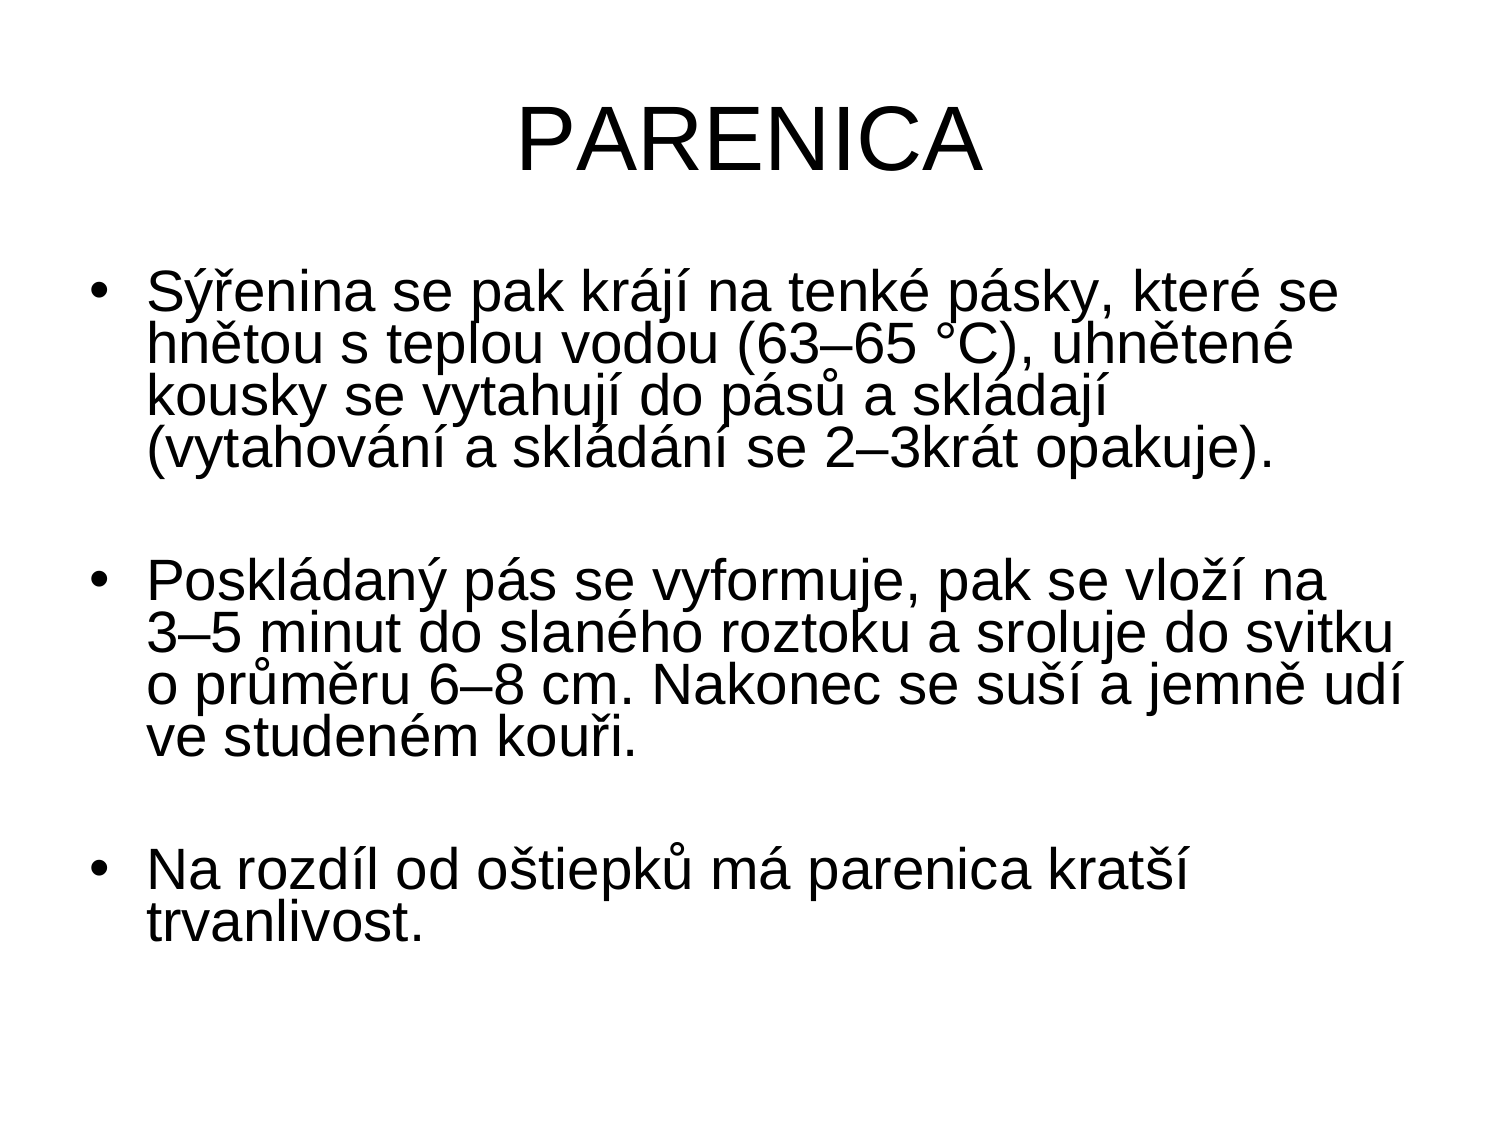

# PARENICA
Sýřenina se pak krájí na tenké pásky, které se hnětou s teplou vodou (63–65 °C), uhnětené kousky se vytahují do pásů a skládají (vytahování a skládání se 2–3krát opakuje).
Poskládaný pás se vyformuje, pak se vloží na
3–5 minut do slaného roztoku a sroluje do svitku o průměru 6–8 cm. Nakonec se suší a jemně udí ve studeném kouři.
Na rozdíl od oštiepků má parenica kratší trvanlivost.